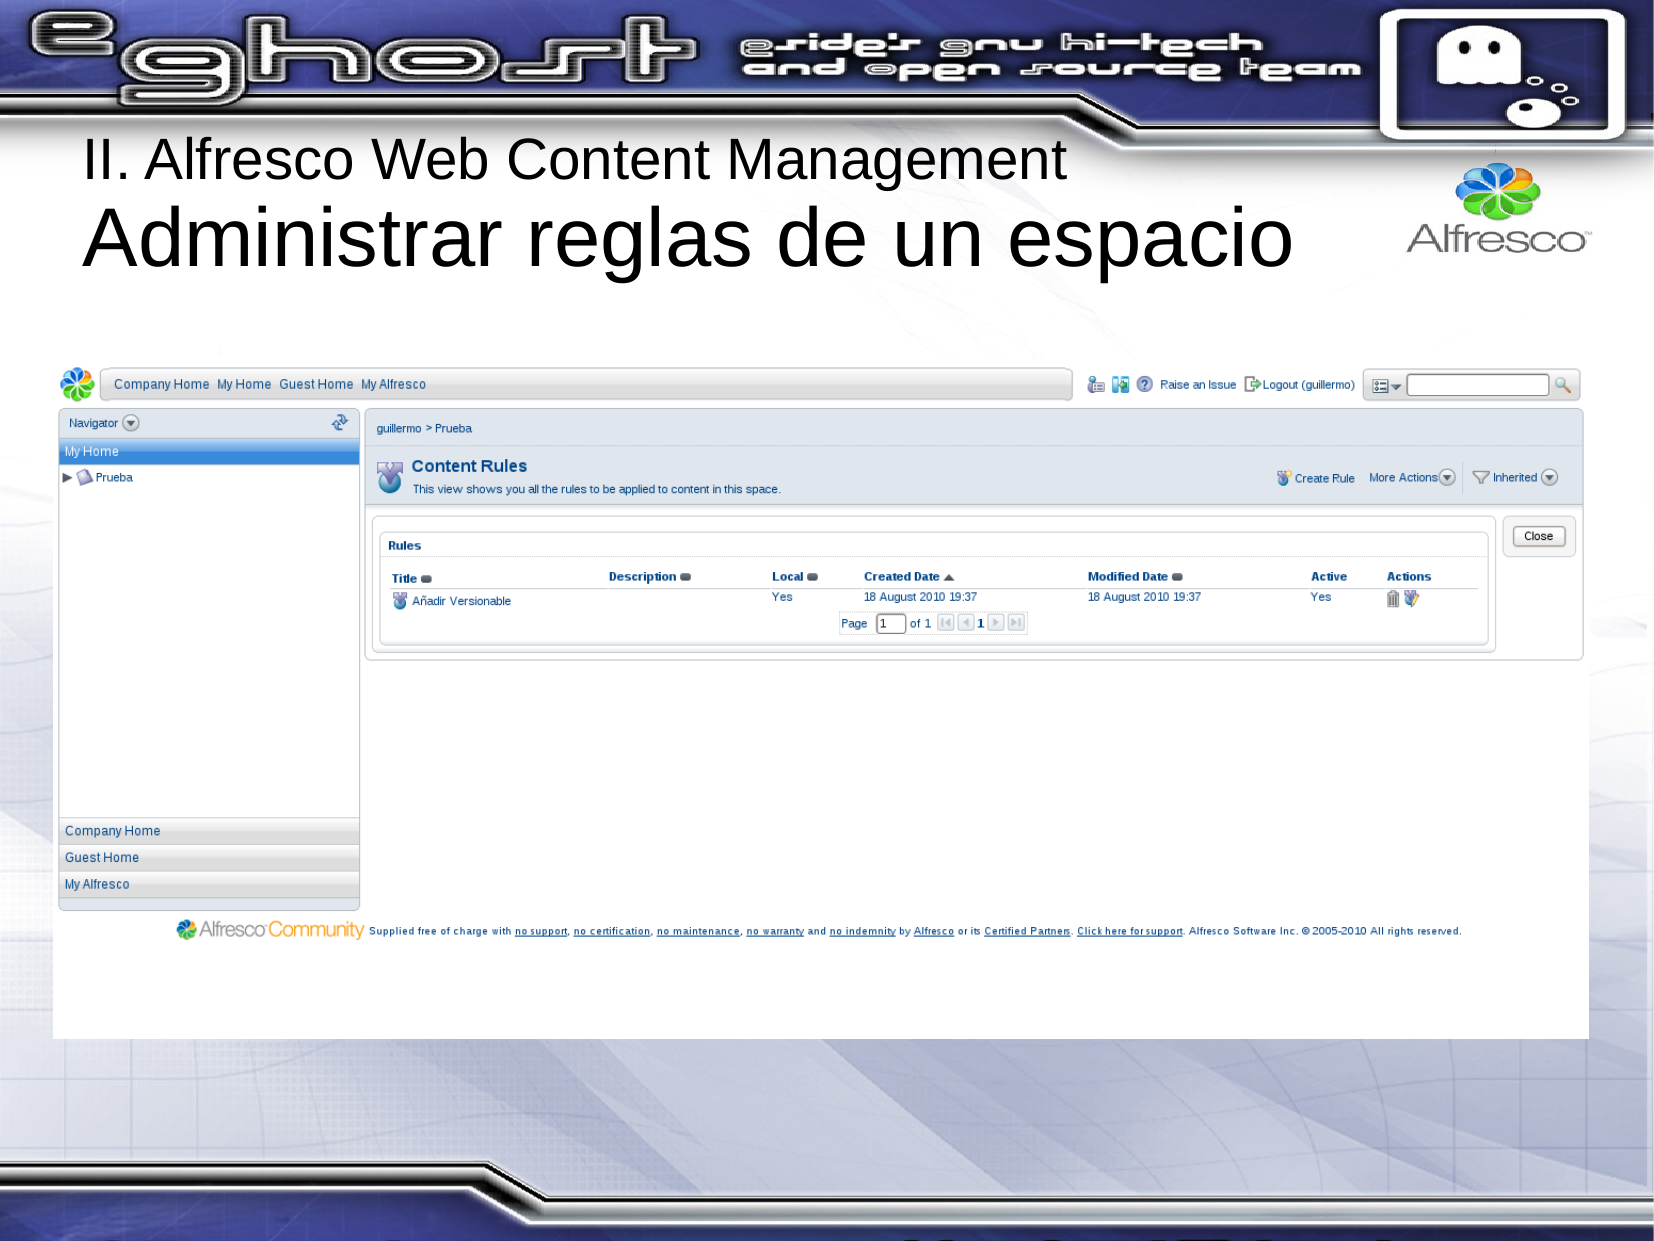

# II. Alfresco Web Content Management Administrar reglas de un espacio